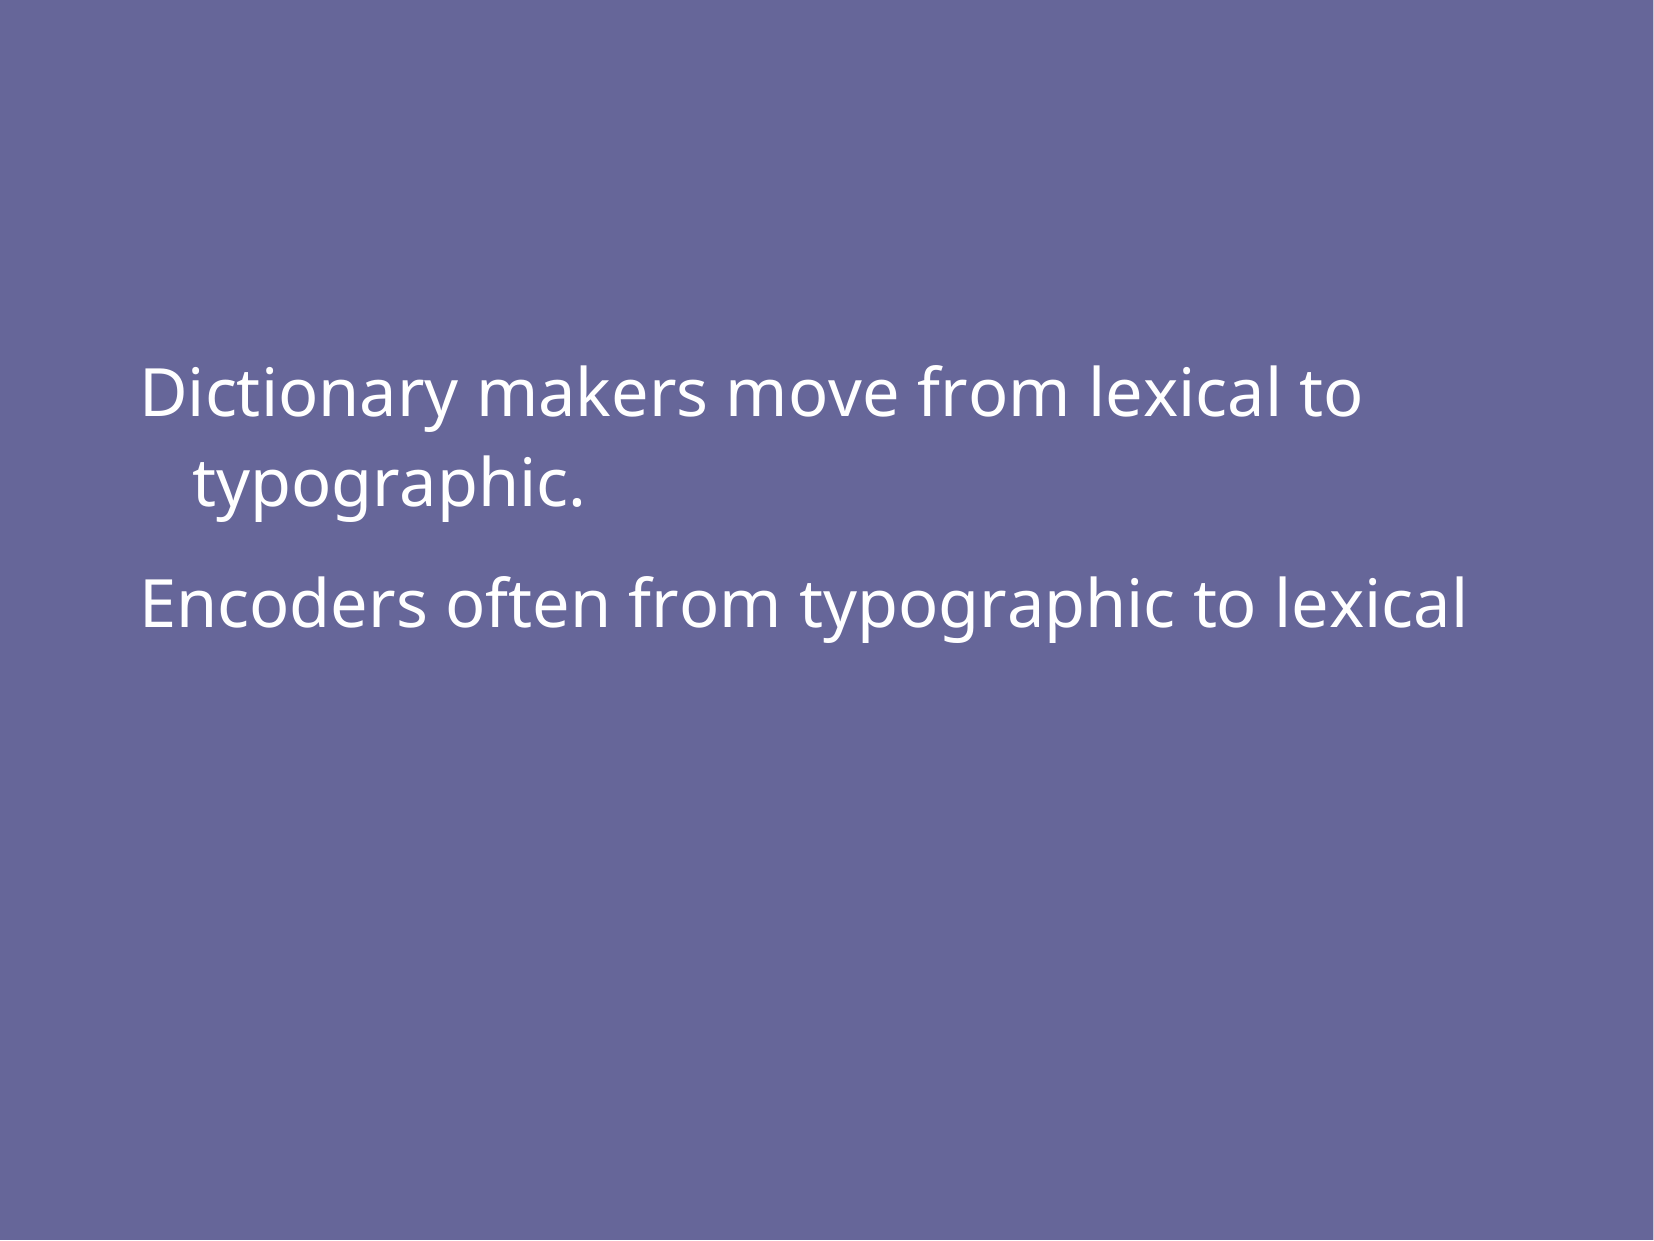

# Dictionary makers move from lexical to typographic.
Encoders often from typographic to lexical